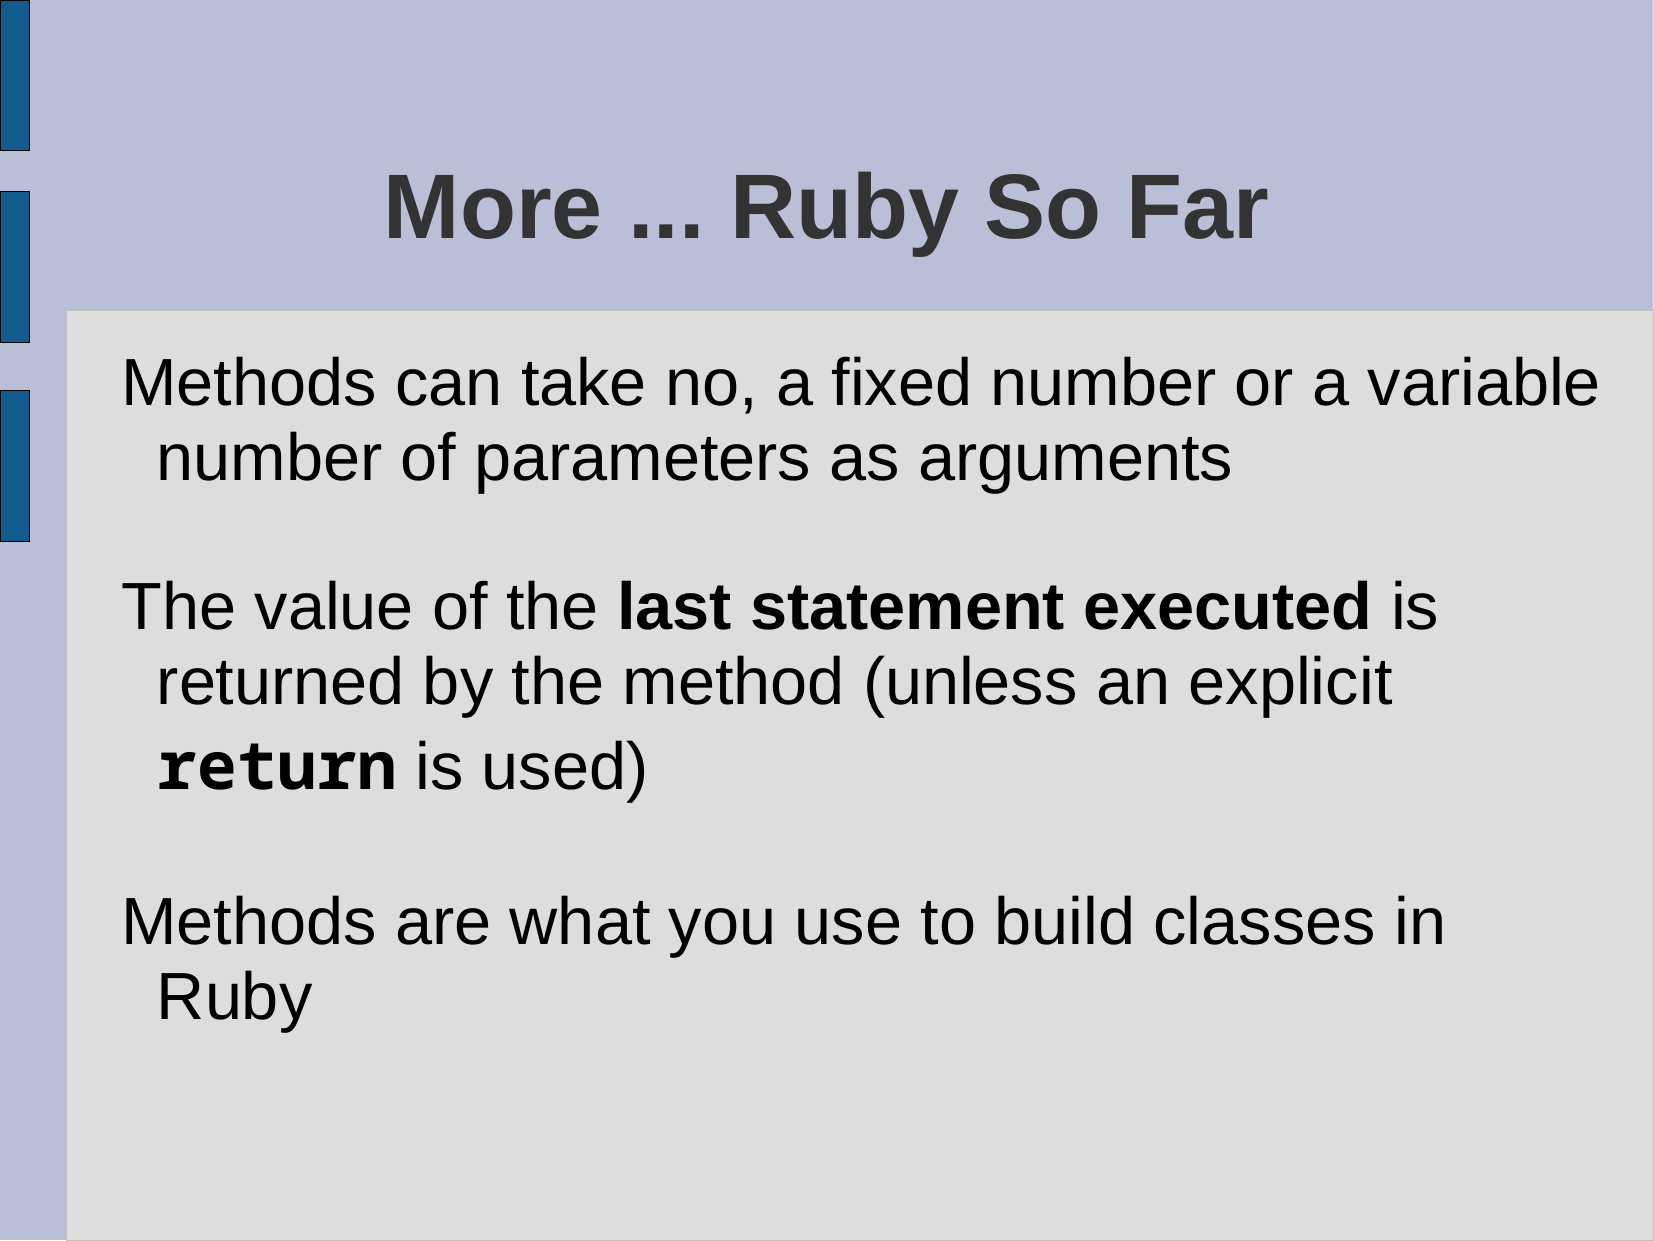

# More ... Ruby So Far
Methods can take no, a fixed number or a variable number of parameters as arguments
The value of the last statement executed is returned by the method (unless an explicit return is used)
Methods are what you use to build classes in Ruby